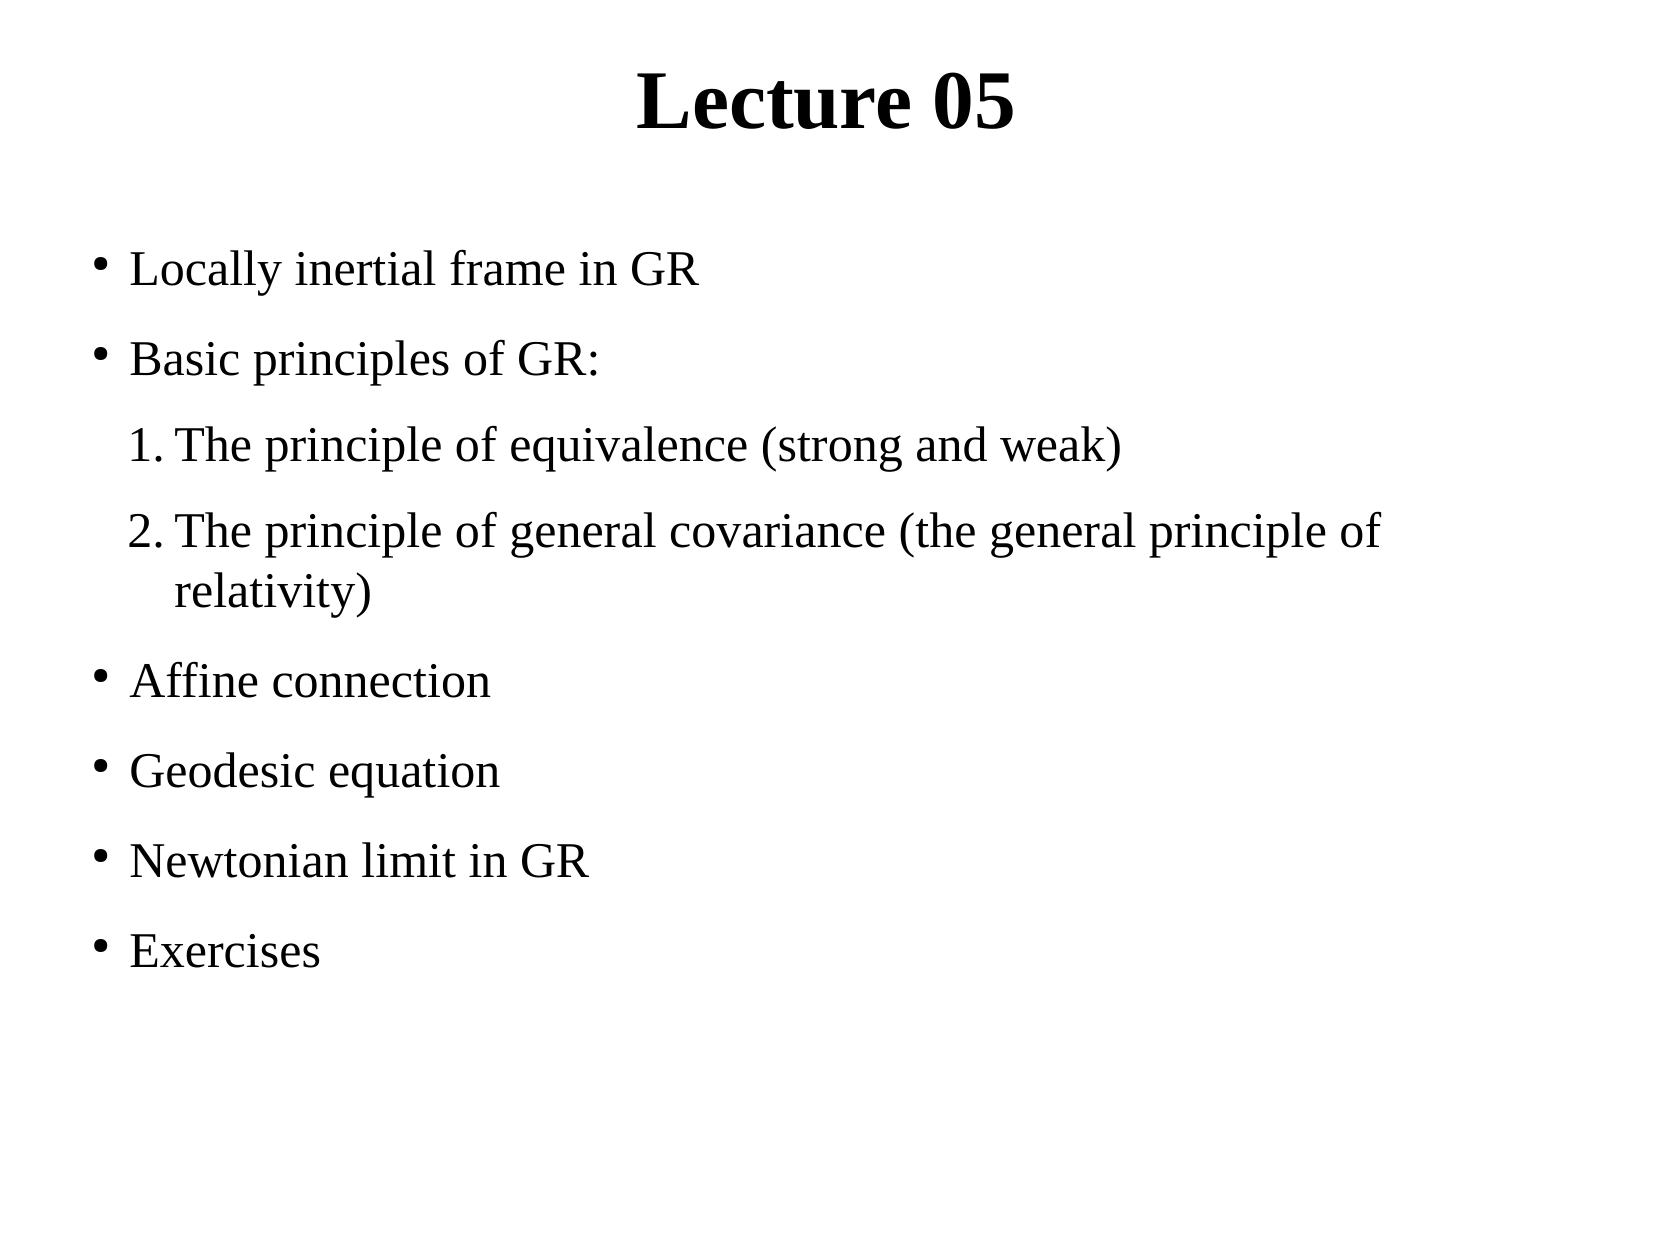

# Lecture 05
Locally inertial frame in GR
Basic principles of GR:
The principle of equivalence (strong and weak)
The principle of general covariance (the general principle of relativity)
Affine connection
Geodesic equation
Newtonian limit in GR
Exercises